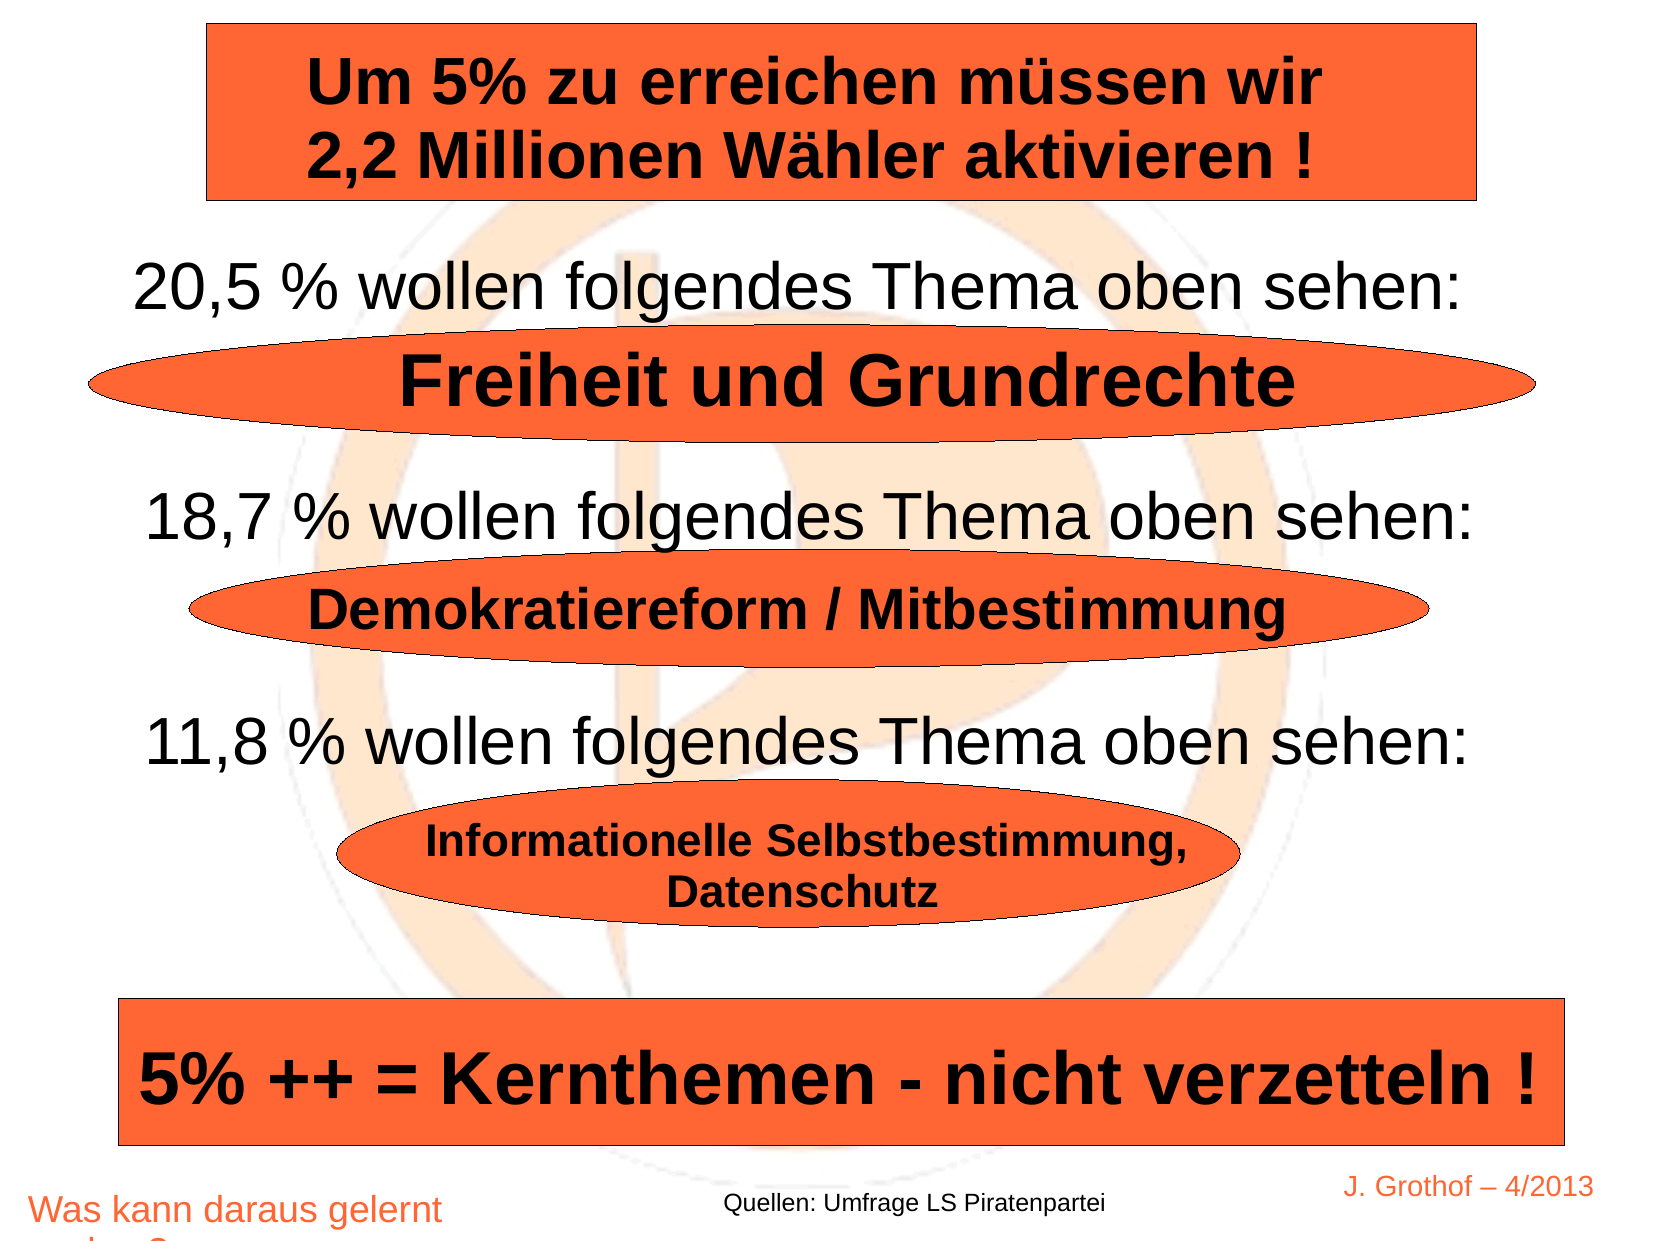

Um 5% zu erreichen müssen wir
2,2 Millionen Wähler aktivieren !
20,5 % wollen folgendes Thema oben sehen:
Freiheit und Grundrechte
18,7 % wollen folgendes Thema oben sehen:
Demokratiereform / Mitbestimmung
11,8 % wollen folgendes Thema oben sehen:
Informationelle Selbstbestimmung,
 Datenschutz
 5% ++ = Kernthemen - nicht verzetteln !
Was kann daraus gelernt werden ?
Quellen: Umfrage LS Piratenpartei